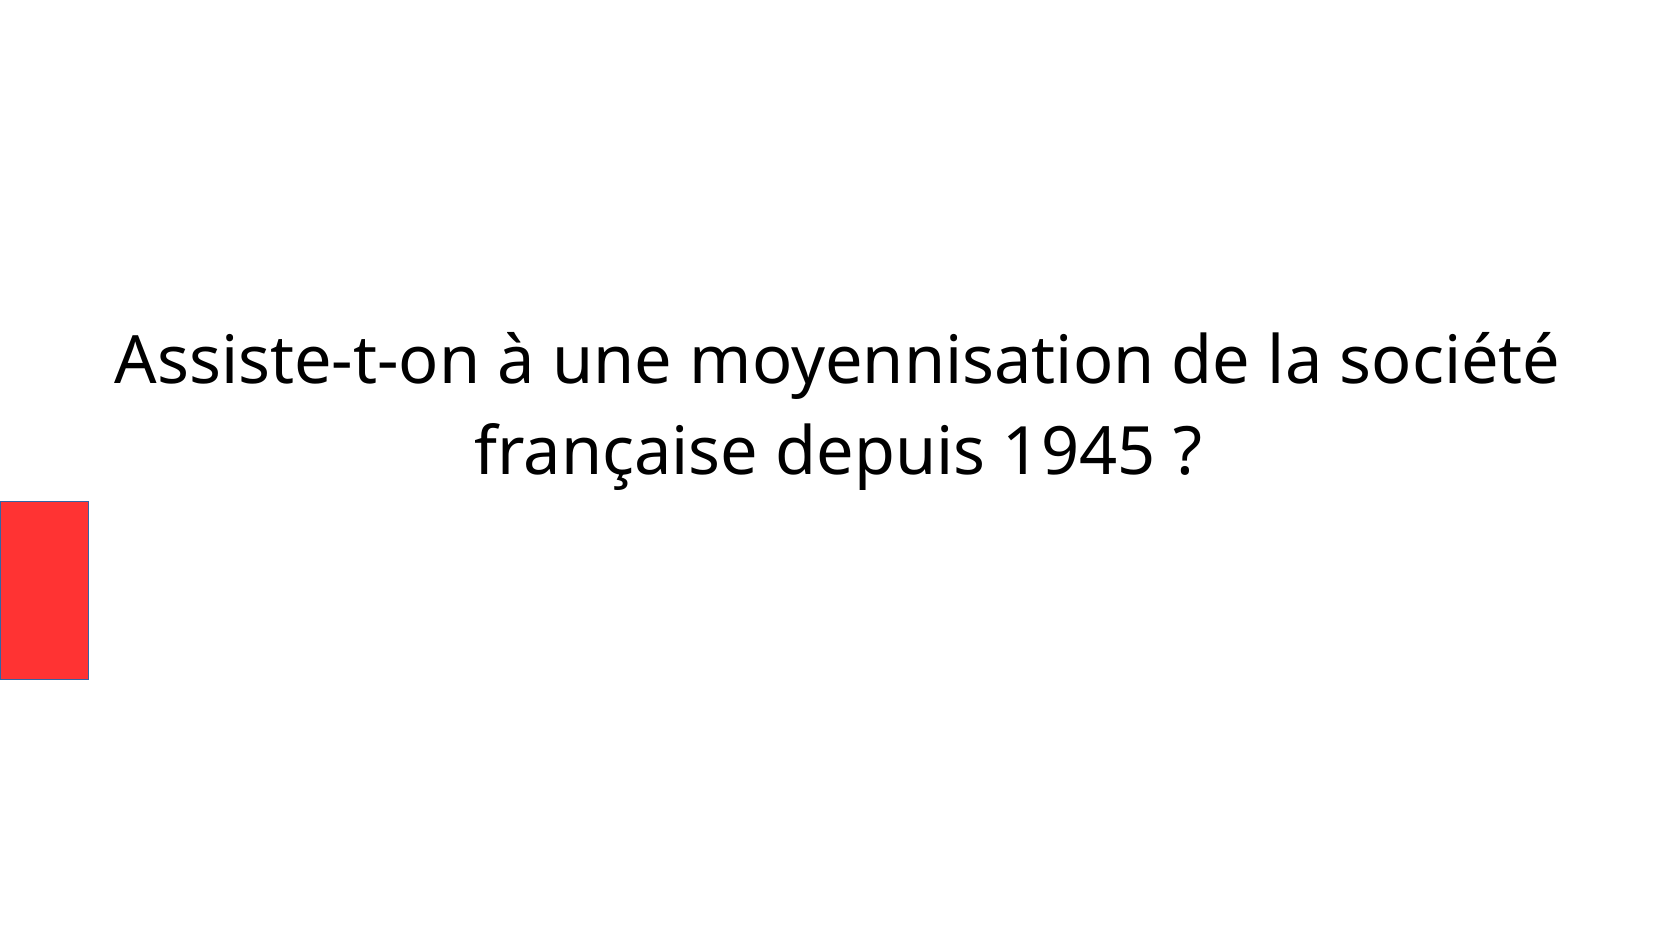

# Assiste-t-on à une moyennisation de la société française depuis 1945 ?